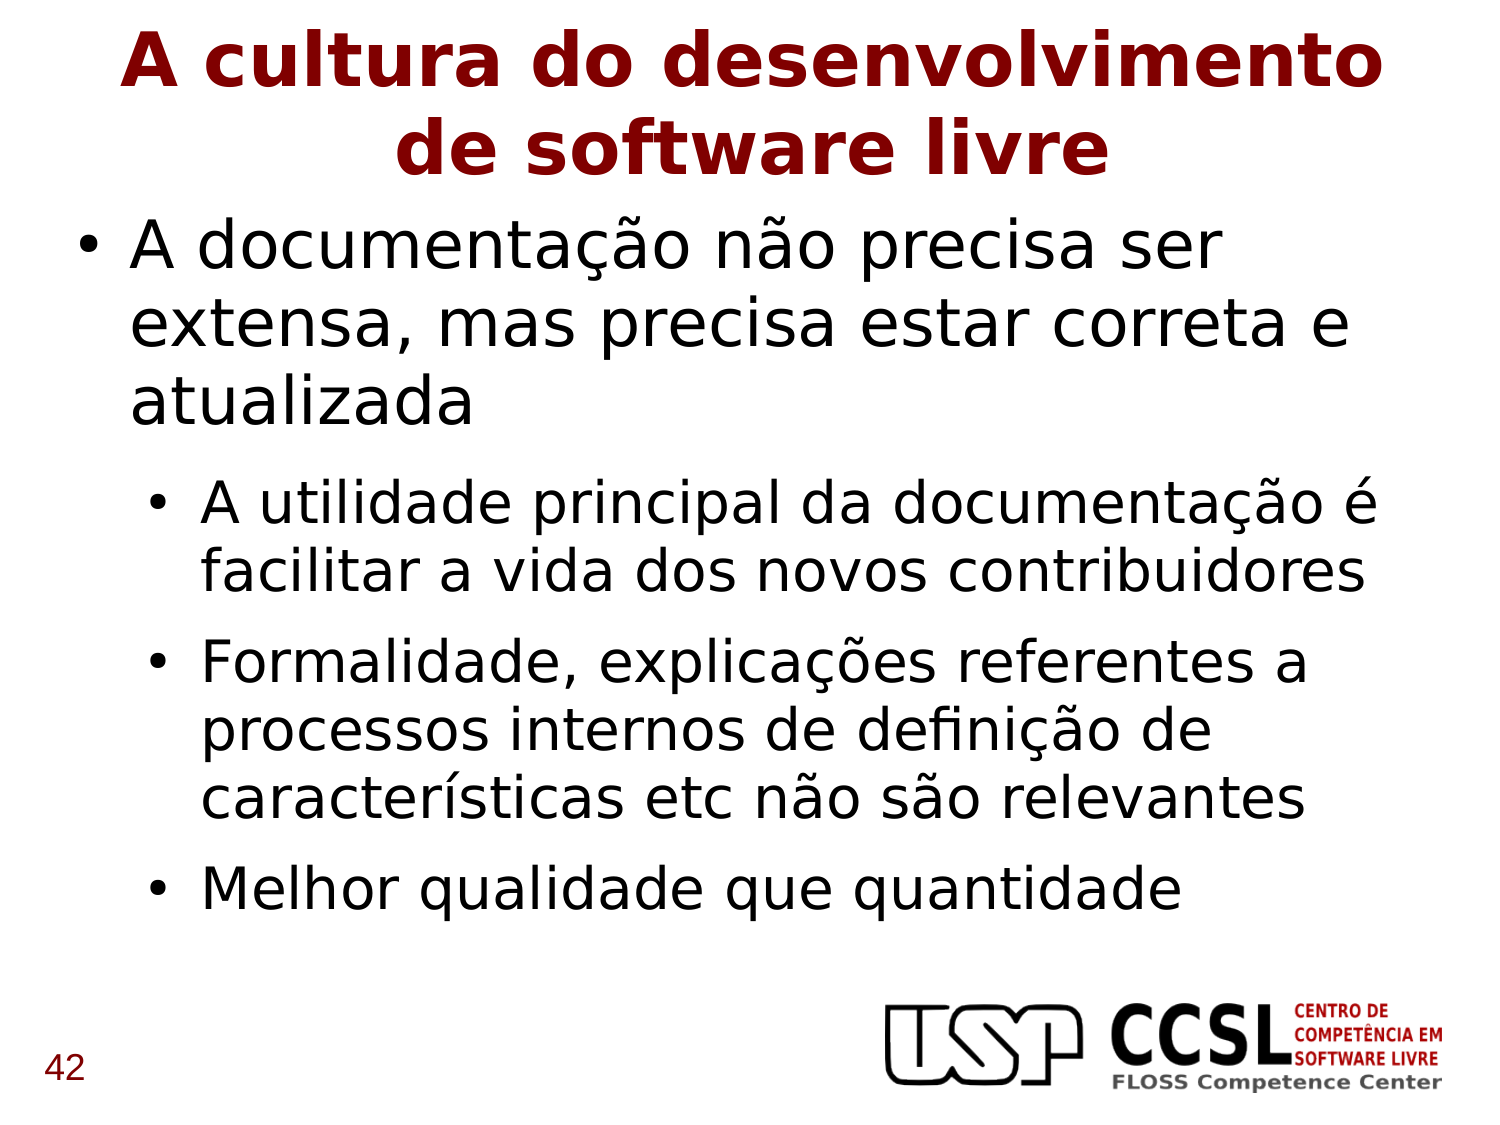

# A cultura do desenvolvimento de software livre
A documentação não precisa ser extensa, mas precisa estar correta e atualizada
A utilidade principal da documentação é facilitar a vida dos novos contribuidores
Formalidade, explicações referentes a processos internos de definição de características etc não são relevantes
Melhor qualidade que quantidade